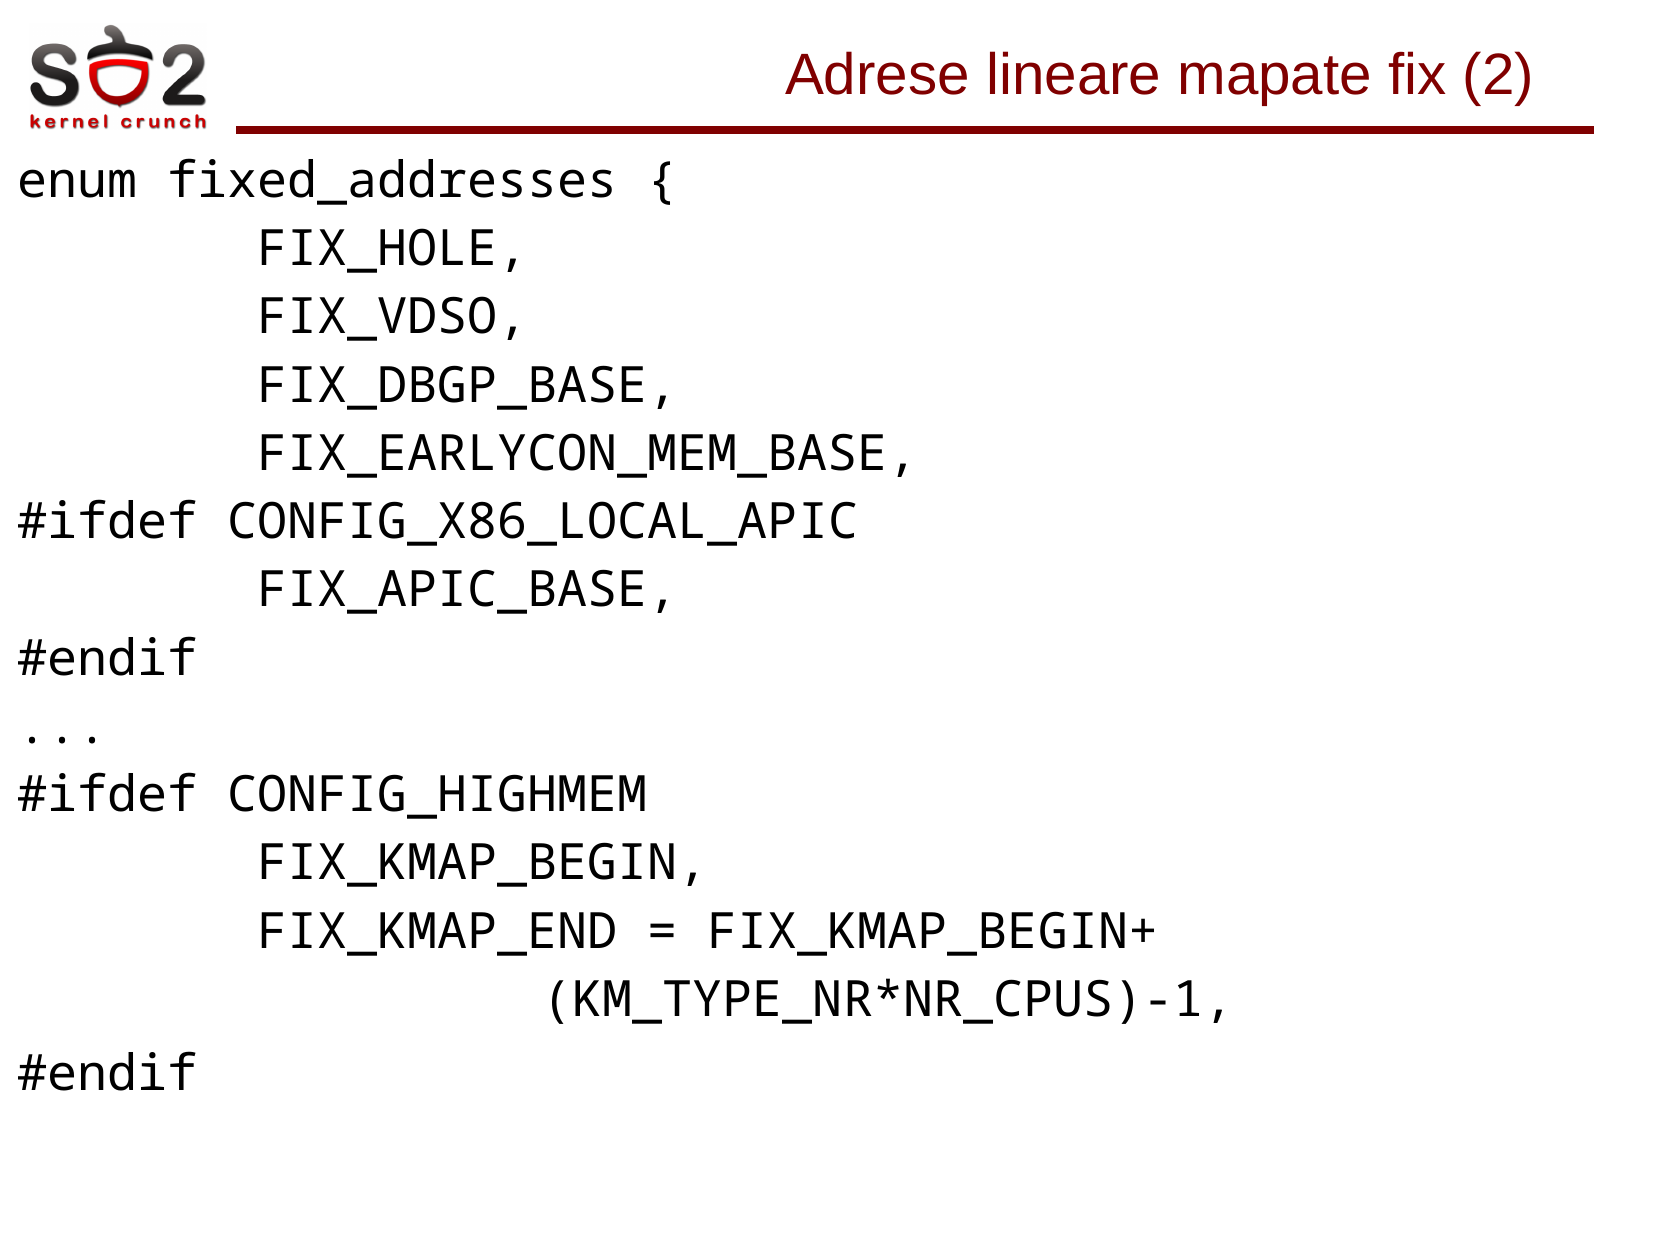

# Adrese lineare mapate fix (2)
enum fixed_addresses {
 FIX_HOLE,
 FIX_VDSO,
 FIX_DBGP_BASE,
 FIX_EARLYCON_MEM_BASE,
#ifdef CONFIG_X86_LOCAL_APIC
 FIX_APIC_BASE,
#endif
...
#ifdef CONFIG_HIGHMEM
 FIX_KMAP_BEGIN,
 FIX_KMAP_END = FIX_KMAP_BEGIN+
 (KM_TYPE_NR*NR_CPUS)-1,
#endif